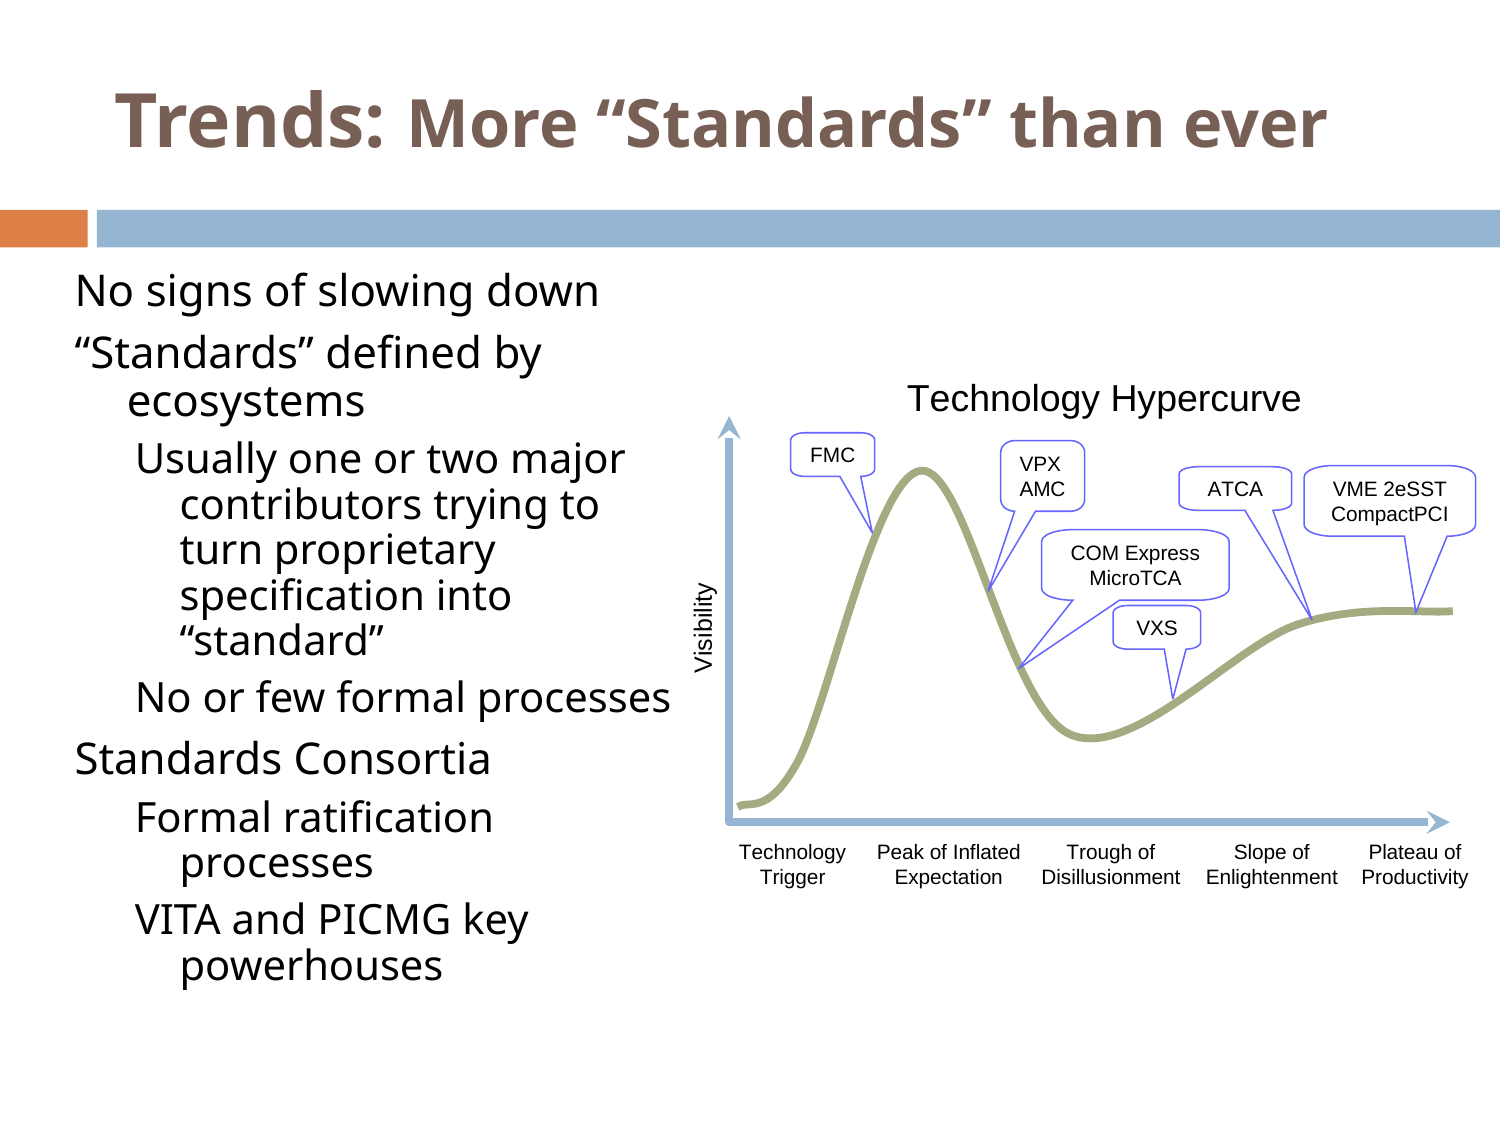

# Trends: More “Standards” than ever
No signs of slowing down
“Standards” defined by ecosystems
Usually one or two major contributors trying to turn proprietary specification into “standard”
No or few formal processes
Standards Consortia
Formal ratification processes
VITA and PICMG key powerhouses
Technology Hypercurve
VPX
AMC
VME 2eSST
CompactPCI
ATCA
COM Express
MicroTCA
Visibility
VXS
Technology
Trigger
Peak of Inflated
Expectation
Trough of
Disillusionment
Slope of
Enlightenment
Plateau of
Productivity
FMC